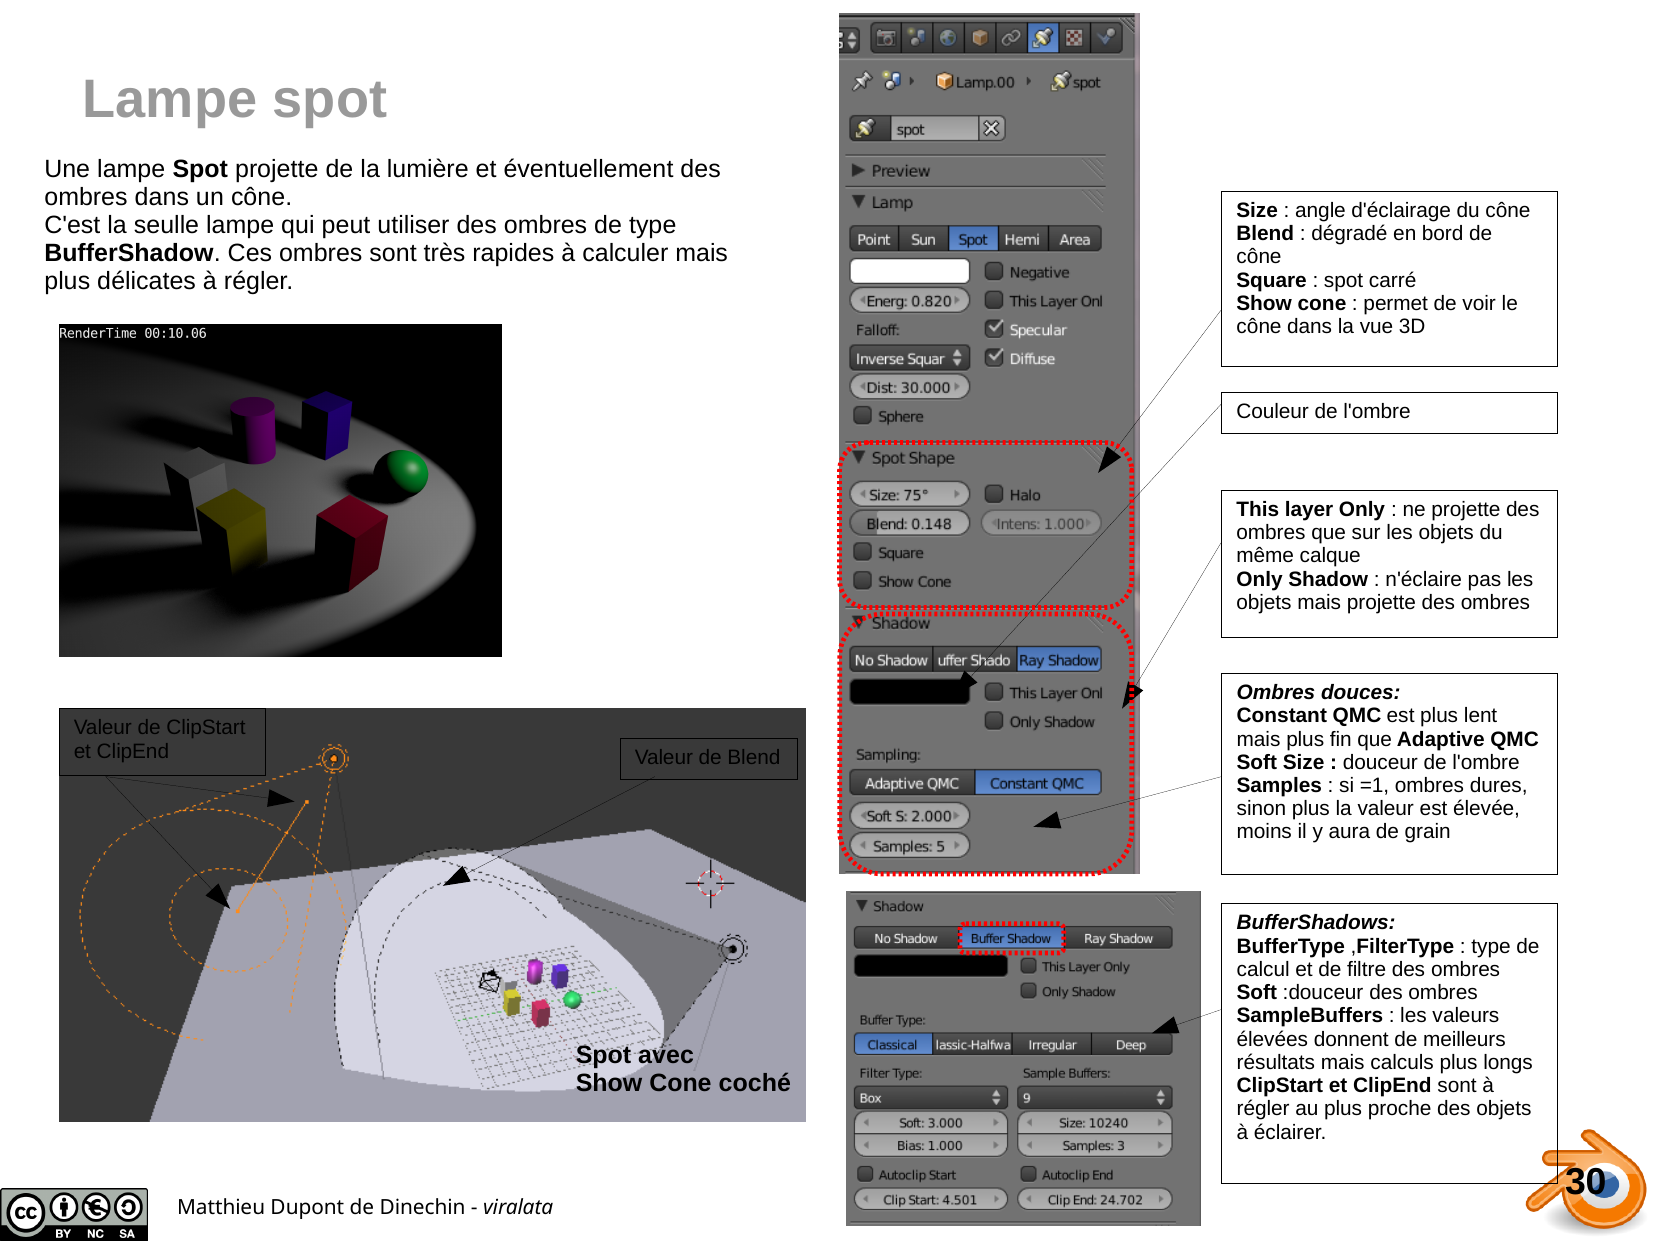

# Lampe spot
Une lampe Spot projette de la lumière et éventuellement des ombres dans un cône.
C'est la seulle lampe qui peut utiliser des ombres de type BufferShadow. Ces ombres sont très rapides à calculer mais plus délicates à régler.
Size : angle d'éclairage du cône
Blend : dégradé en bord de cône
Square : spot carré
Show cone : permet de voir le cône dans la vue 3D
Couleur de l'ombre
This layer Only : ne projette des ombres que sur les objets du même calque
Only Shadow : n'éclaire pas les objets mais projette des ombres
Ombres douces:
Constant QMC est plus lent mais plus fin que Adaptive QMC
Soft Size : douceur de l'ombre
Samples : si =1, ombres dures, sinon plus la valeur est élevée, moins il y aura de grain
Valeur de ClipStart et ClipEnd
Valeur de Blend
BufferShadows:
BufferType ,FilterType : type de calcul et de filtre des ombres
Soft :douceur des ombres
SampleBuffers : les valeurs élevées donnent de meilleurs résultats mais calculs plus longs
ClipStart et ClipEnd sont à régler au plus proche des objets à éclairer.
Spot avec
Show Cone coché
30
Cours Blender Mars 2010